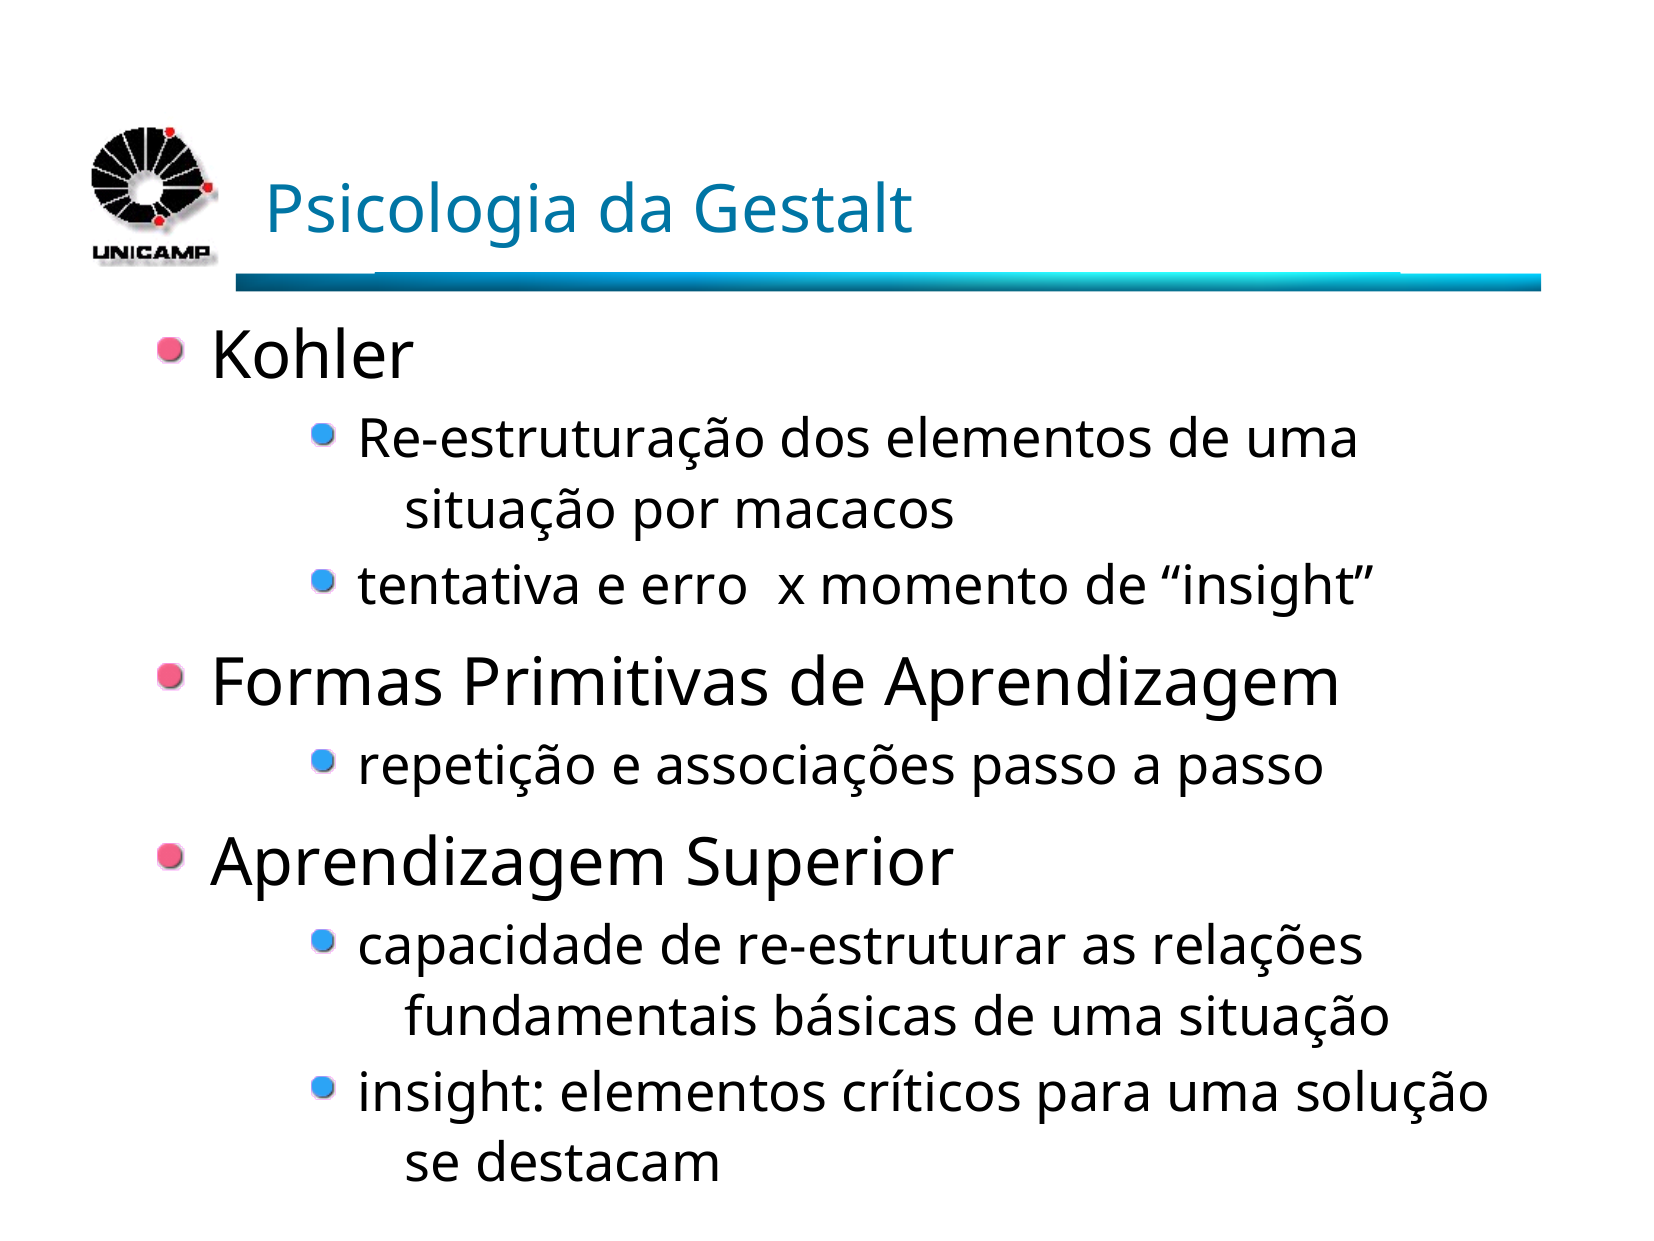

# Psicologia da Gestalt
Kohler
Re-estruturação dos elementos de uma situação por macacos
tentativa e erro x momento de “insight”
Formas Primitivas de Aprendizagem
repetição e associações passo a passo
Aprendizagem Superior
capacidade de re-estruturar as relações fundamentais básicas de uma situação
insight: elementos críticos para uma solução se destacam